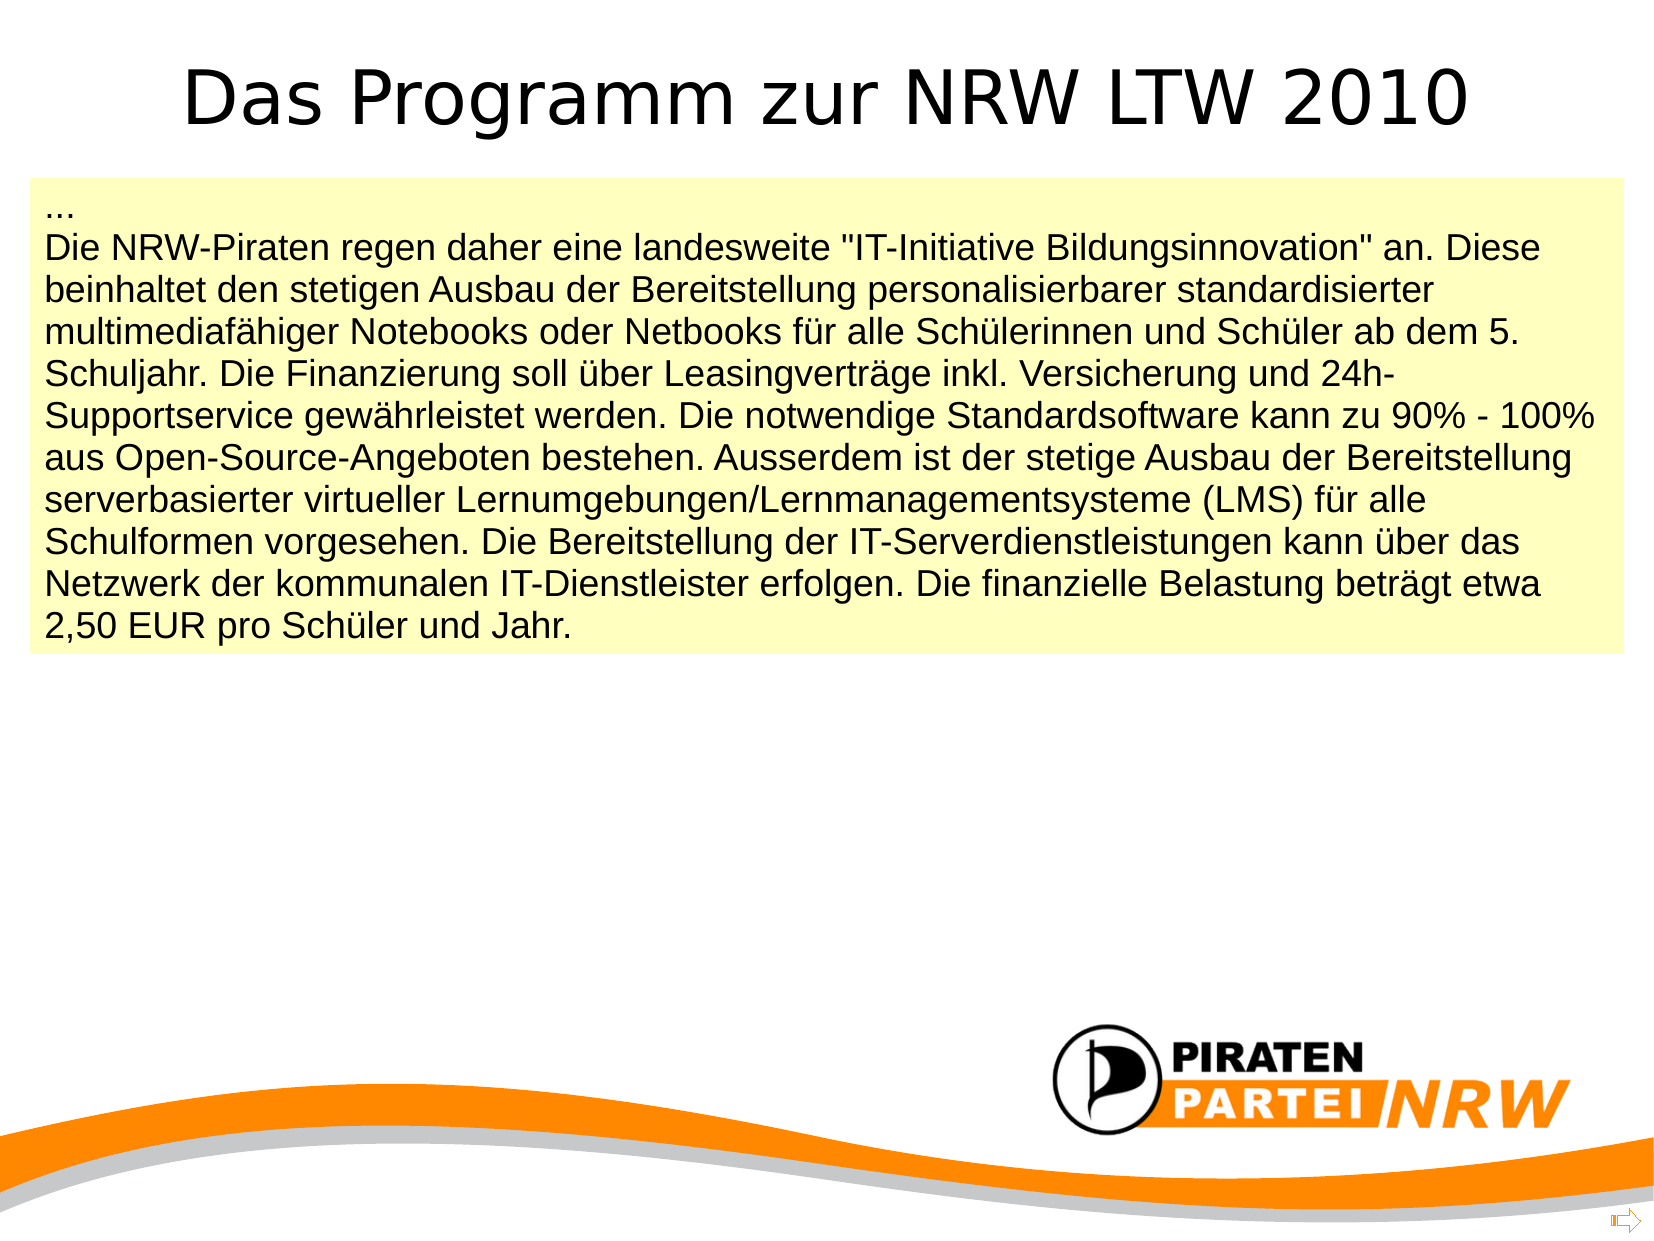

# Das Programm zur NRW LTW 2010
| ... Die NRW-Piraten regen daher eine landesweite "IT-Initiative Bildungsinnovation" an. Diese beinhaltet den stetigen Ausbau der Bereitstellung personalisierbarer standardisierter multimediafähiger Notebooks oder Netbooks für alle Schülerinnen und Schüler ab dem 5. Schuljahr. Die Finanzierung soll über Leasingverträge inkl. Versicherung und 24h-Supportservice gewährleistet werden. Die notwendige Standardsoftware kann zu 90% - 100% aus Open-Source-Angeboten bestehen. Ausserdem ist der stetige Ausbau der Bereitstellung serverbasierter virtueller Lernumgebungen/Lernmanagementsysteme (LMS) für alle Schulformen vorgesehen. Die Bereitstellung der IT-Serverdienstleistungen kann über das Netzwerk der kommunalen IT-Dienstleister erfolgen. Die finanzielle Belastung beträgt etwa 2,50 EUR pro Schüler und Jahr. |
| --- |